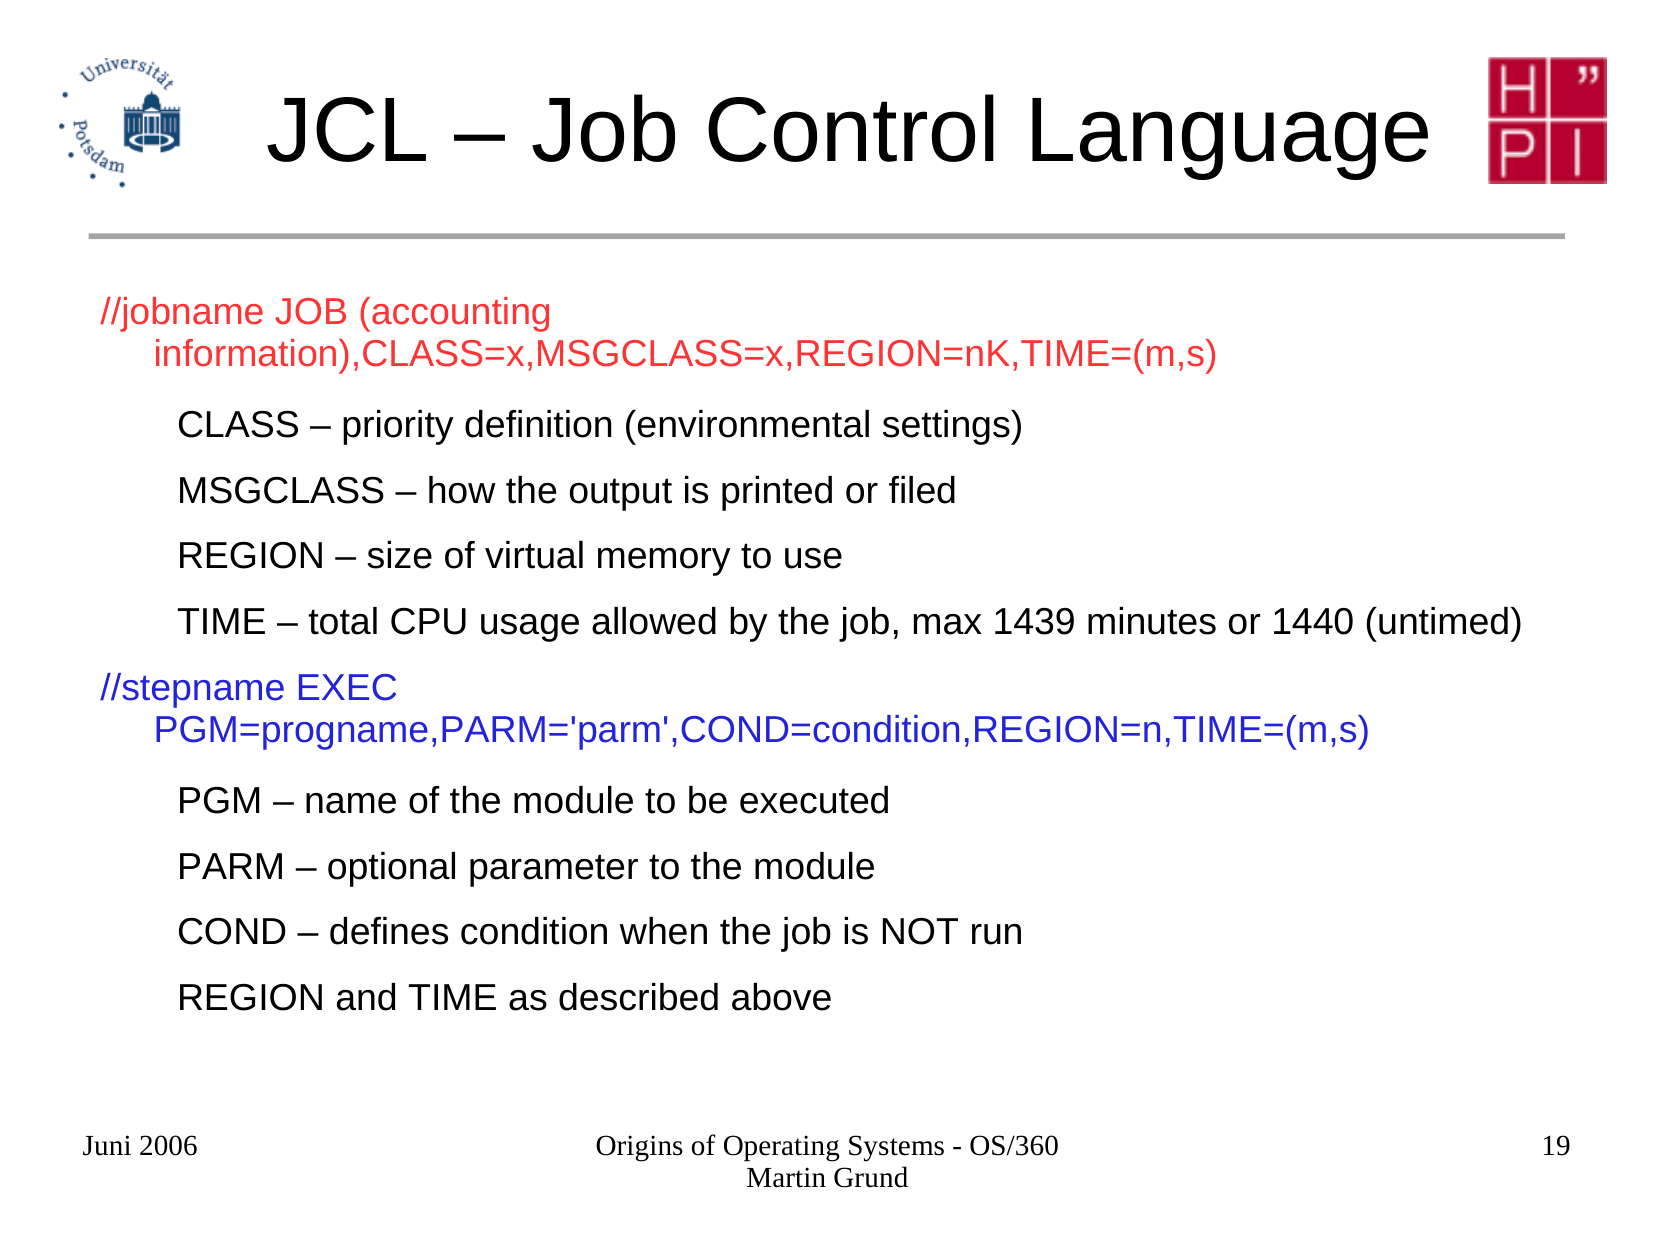

# JCL – Job Control Language
//jobname JOB (accounting information),CLASS=x,MSGCLASS=x,REGION=nK,TIME=(m,s)
CLASS – priority definition (environmental settings)
MSGCLASS – how the output is printed or filed
REGION – size of virtual memory to use
TIME – total CPU usage allowed by the job, max 1439 minutes or 1440 (untimed)
//stepname EXEC PGM=progname,PARM='parm',COND=condition,REGION=n,TIME=(m,s)
PGM – name of the module to be executed
PARM – optional parameter to the module
COND – defines condition when the job is NOT run
REGION and TIME as described above
Juni 2006
Origins of Operating Systems - OS/360
19